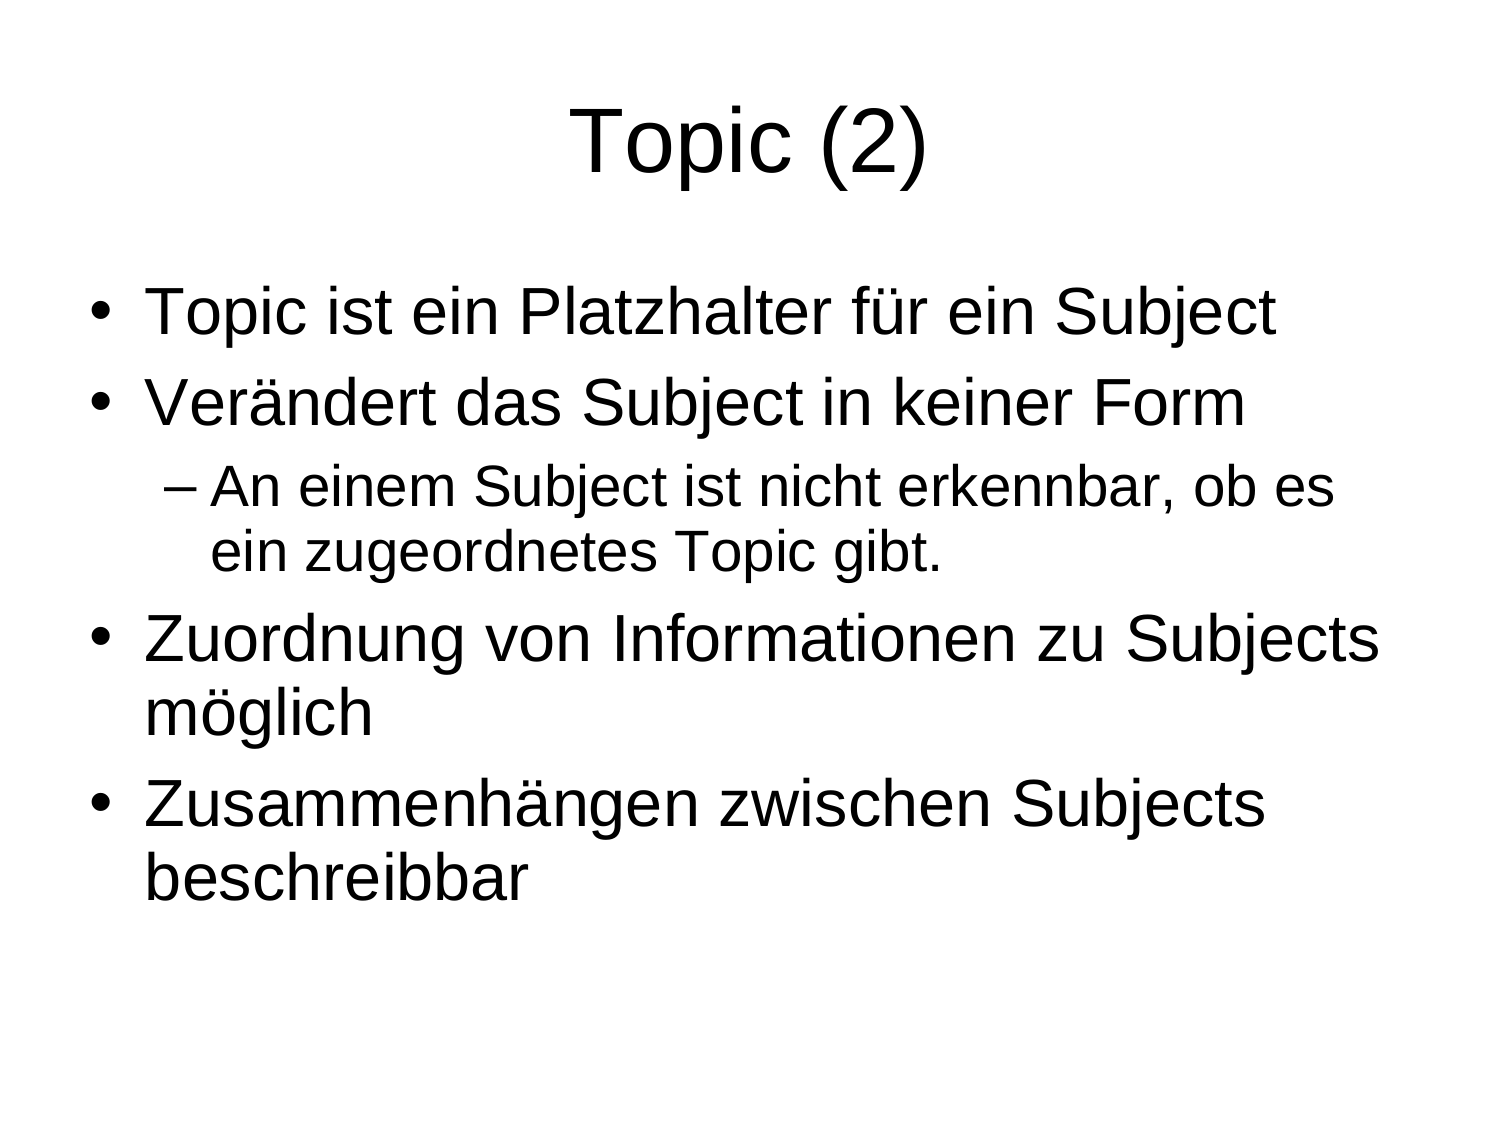

# Topic (2)
Topic ist ein Platzhalter für ein Subject
Verändert das Subject in keiner Form
An einem Subject ist nicht erkennbar, ob es ein zugeordnetes Topic gibt.
Zuordnung von Informationen zu Subjects möglich
Zusammenhängen zwischen Subjects beschreibbar